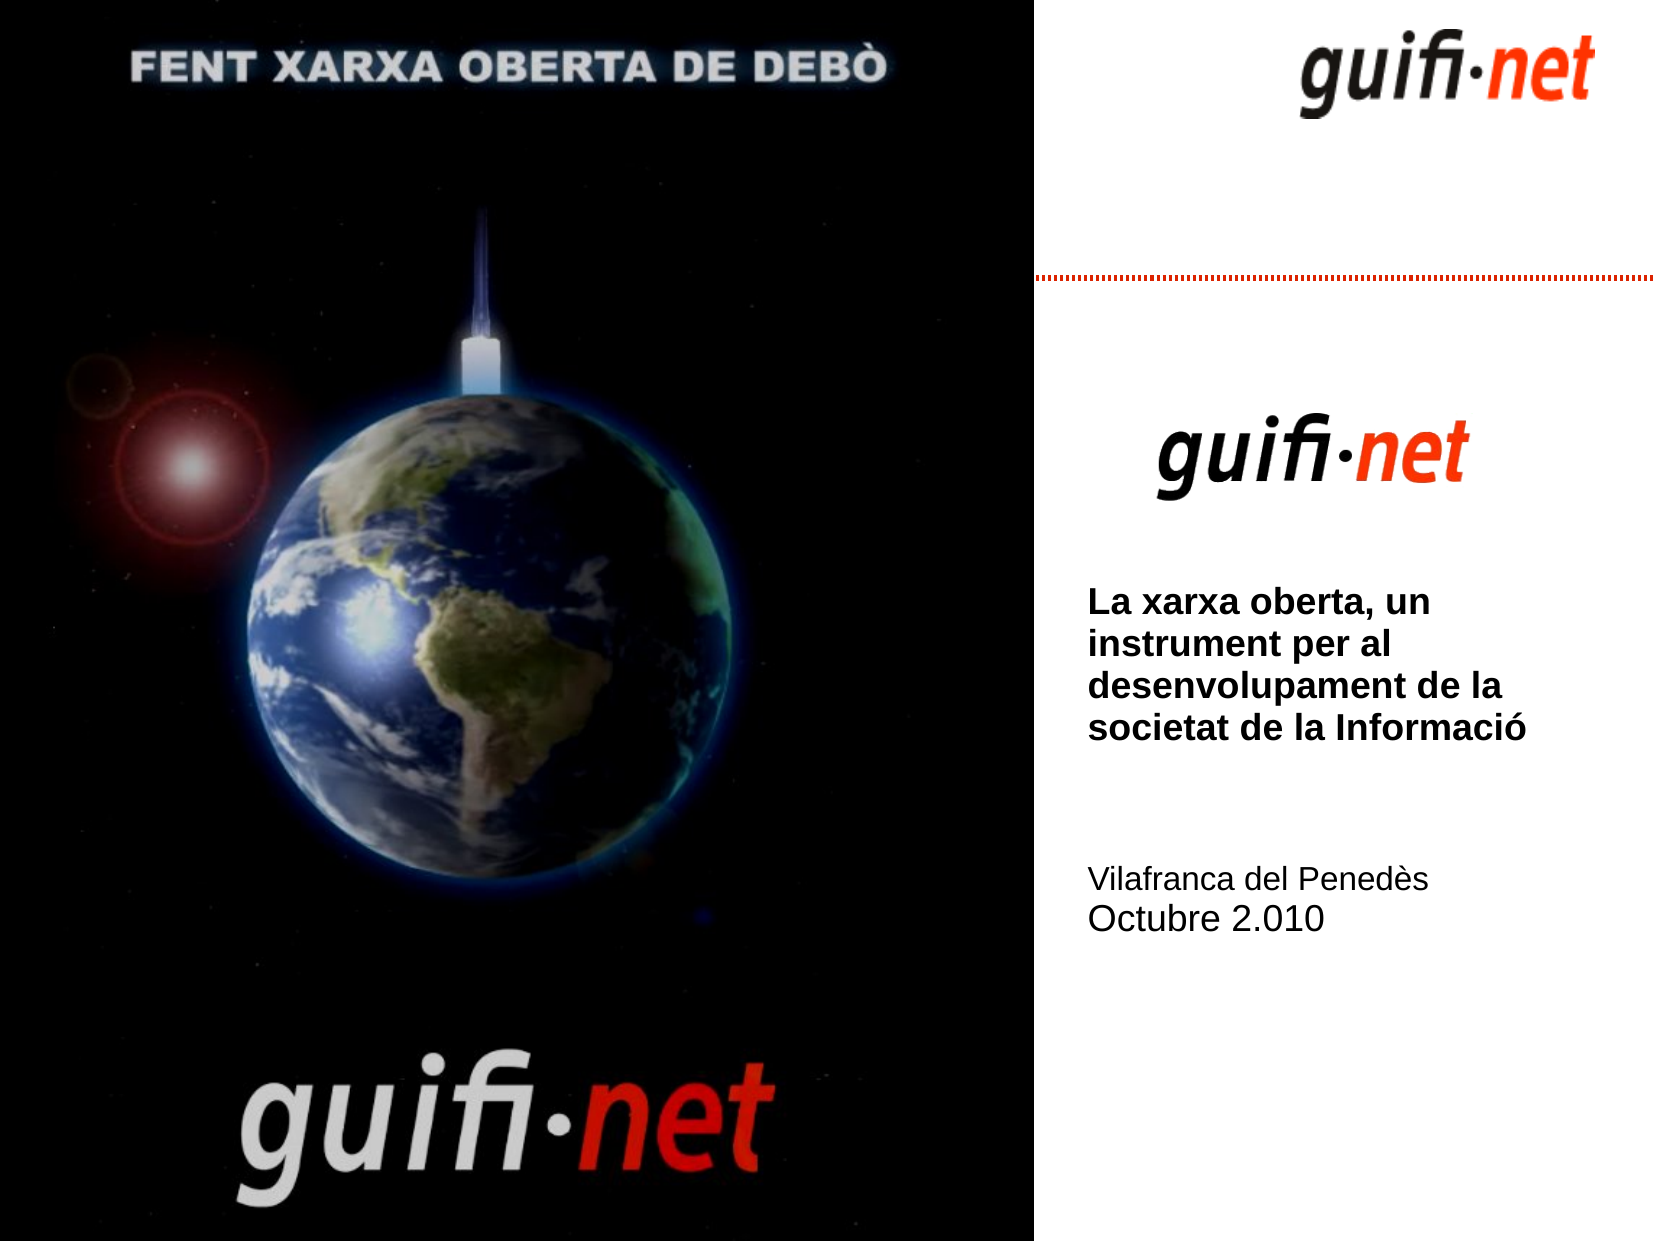

La xarxa oberta, un instrument per al desenvolupament de la societat de la Informació
Vilafranca del Penedès
Octubre 2.010